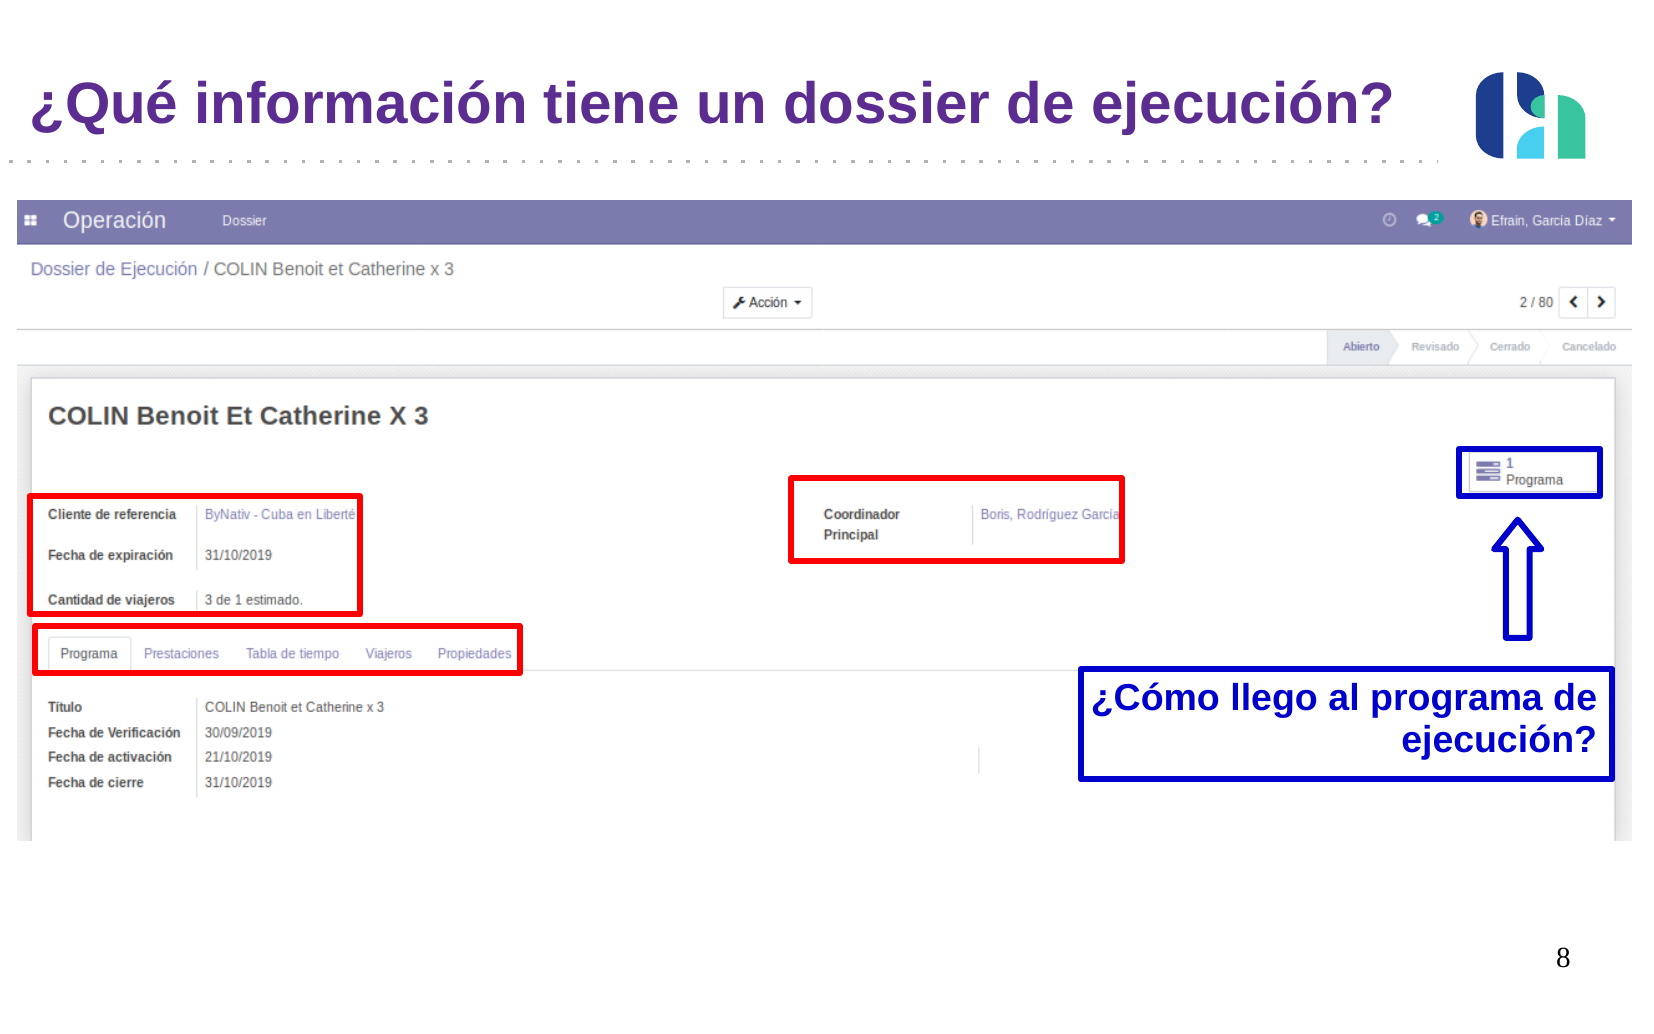

¿Qué información tiene un dossier de ejecución?
¿Cómo llego al programa de ejecución?
8